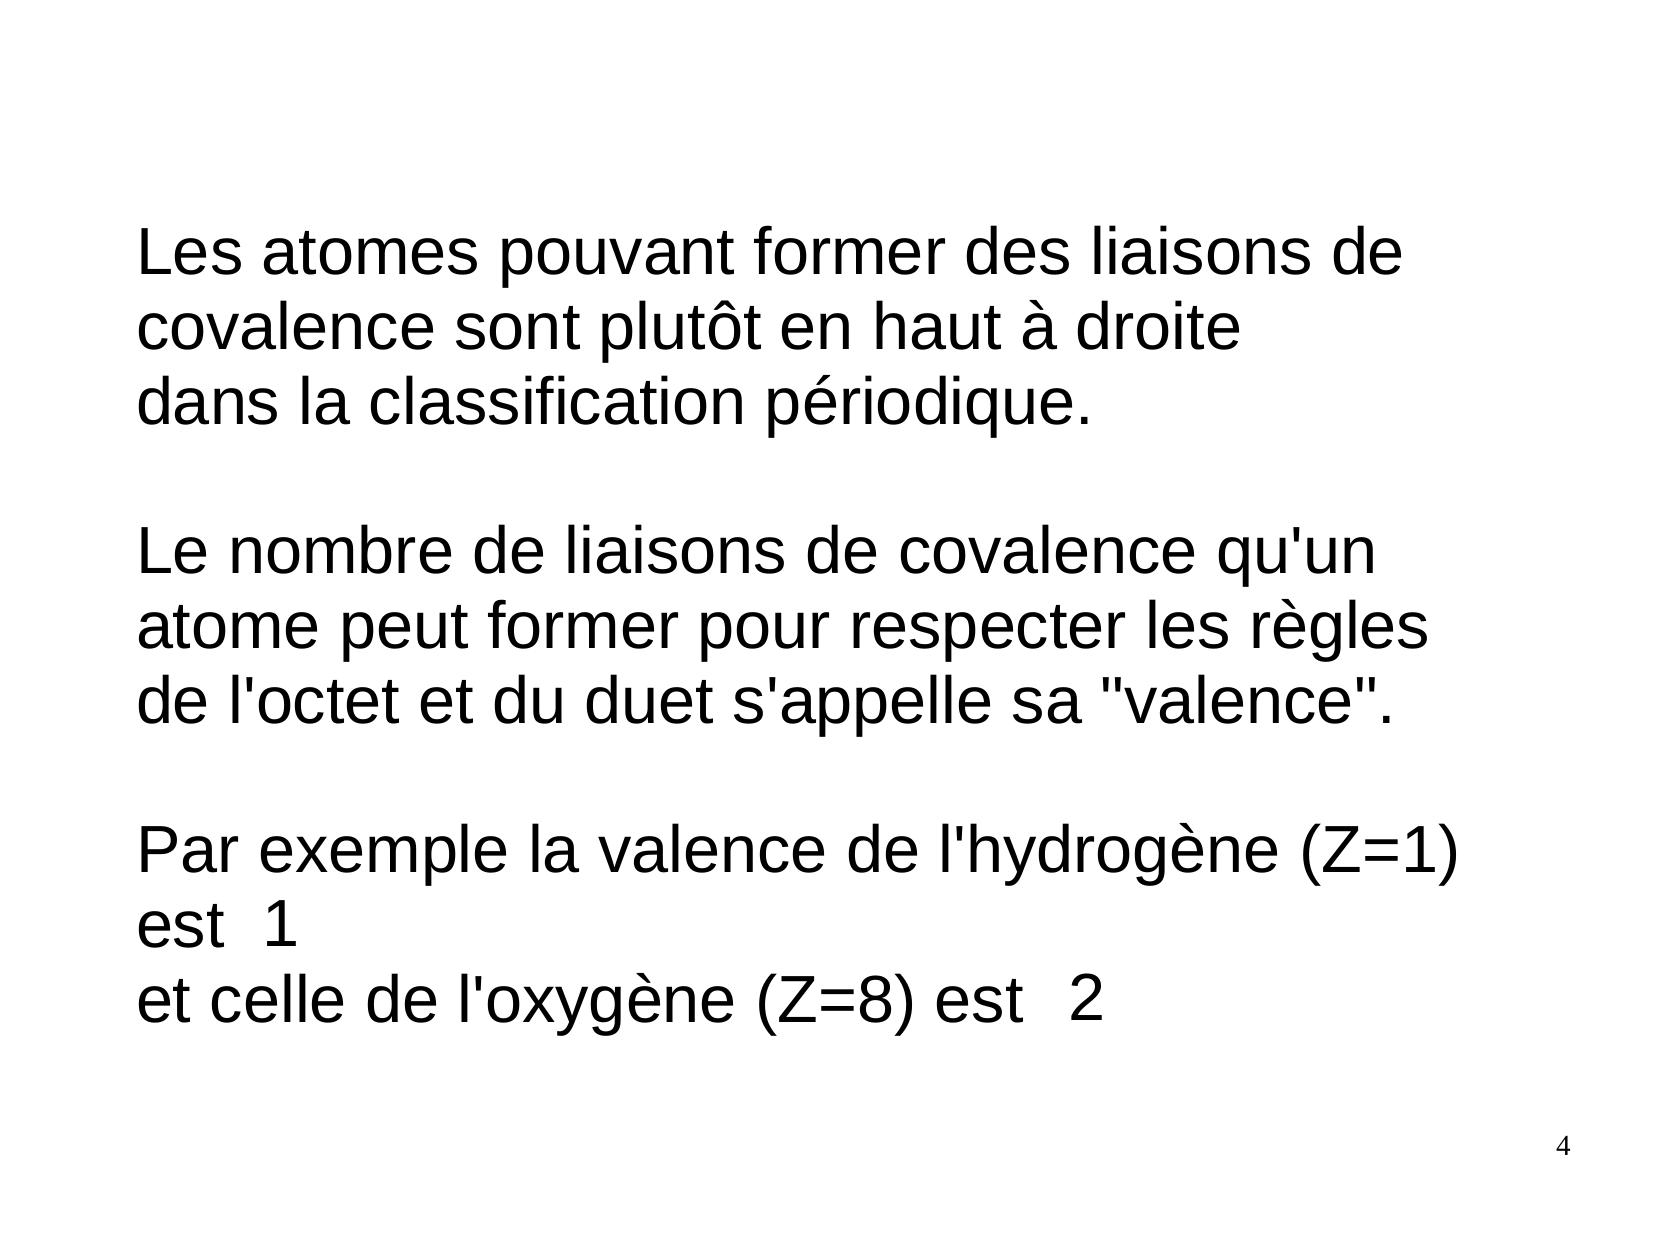

Les atomes pouvant former des liaisons de
covalence sont plutôt en haut à droite
dans la classification périodique.
Le nombre de liaisons de covalence qu'un
atome peut former pour respecter les règles
de l'octet et du duet s'appelle sa "valence".
Par exemple la valence de l'hydrogène (Z=1)
est
et celle de l'oxygène (Z=8) est
1
2
4